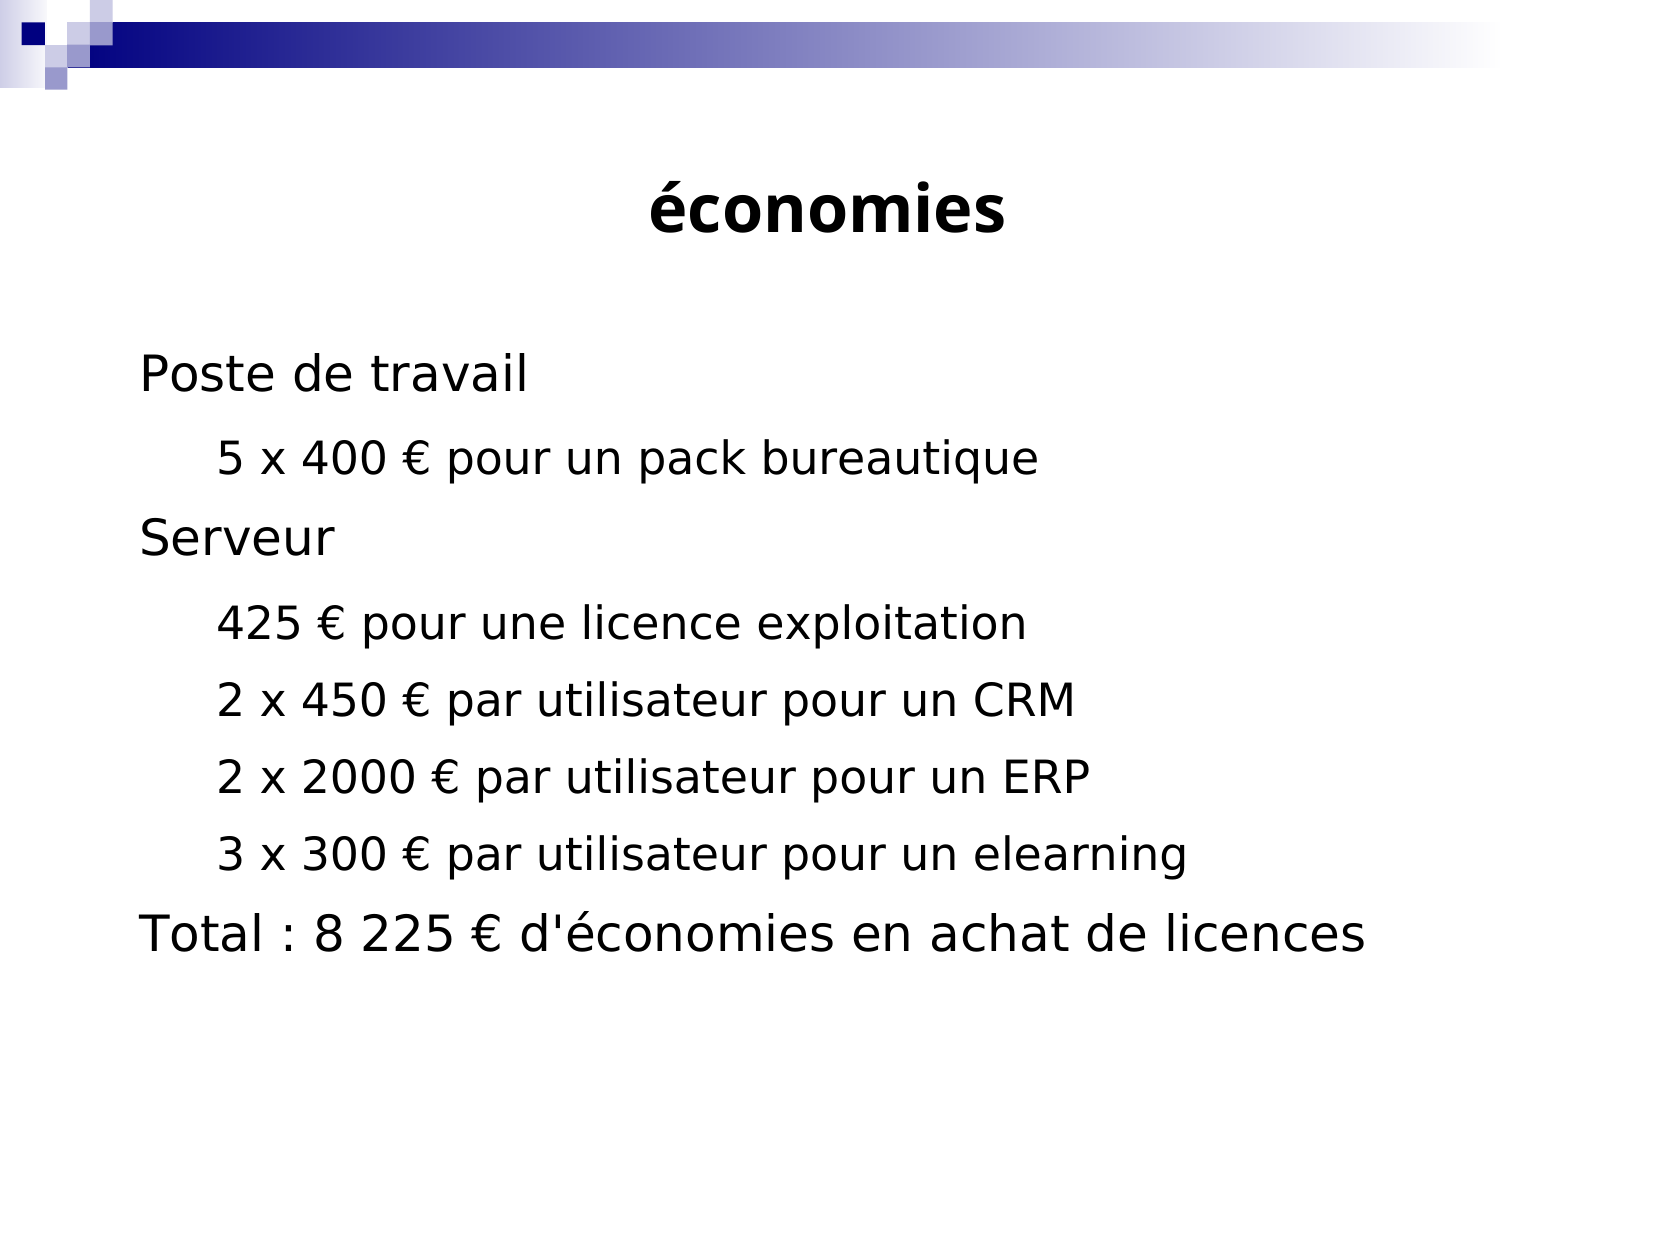

# économies
Poste de travail
5 x 400 € pour un pack bureautique
Serveur
425 € pour une licence exploitation
2 x 450 € par utilisateur pour un CRM
2 x 2000 € par utilisateur pour un ERP
3 x 300 € par utilisateur pour un elearning
Total : 8 225 € d'économies en achat de licences